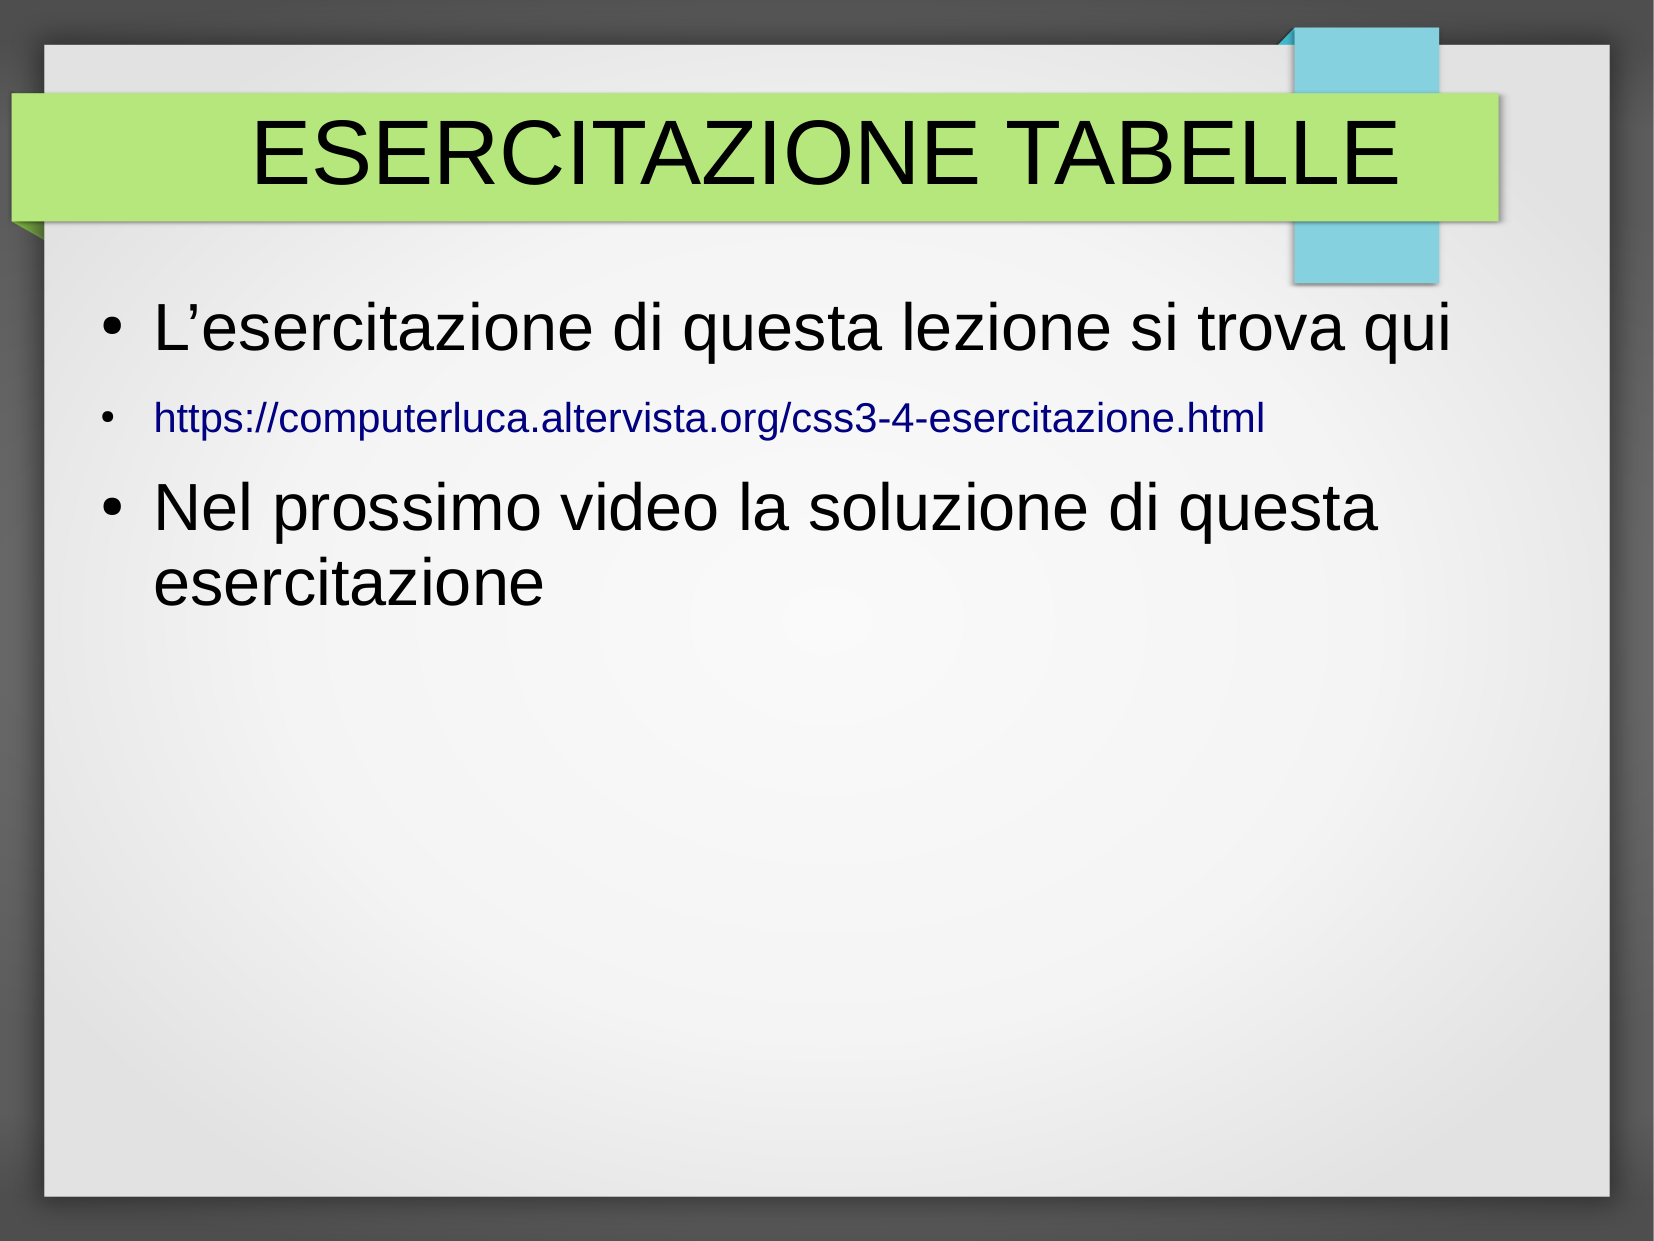

# ESERCITAZIONE TABELLE
L’esercitazione di questa lezione si trova qui
https://computerluca.altervista.org/css3-4-esercitazione.html
Nel prossimo video la soluzione di questa esercitazione